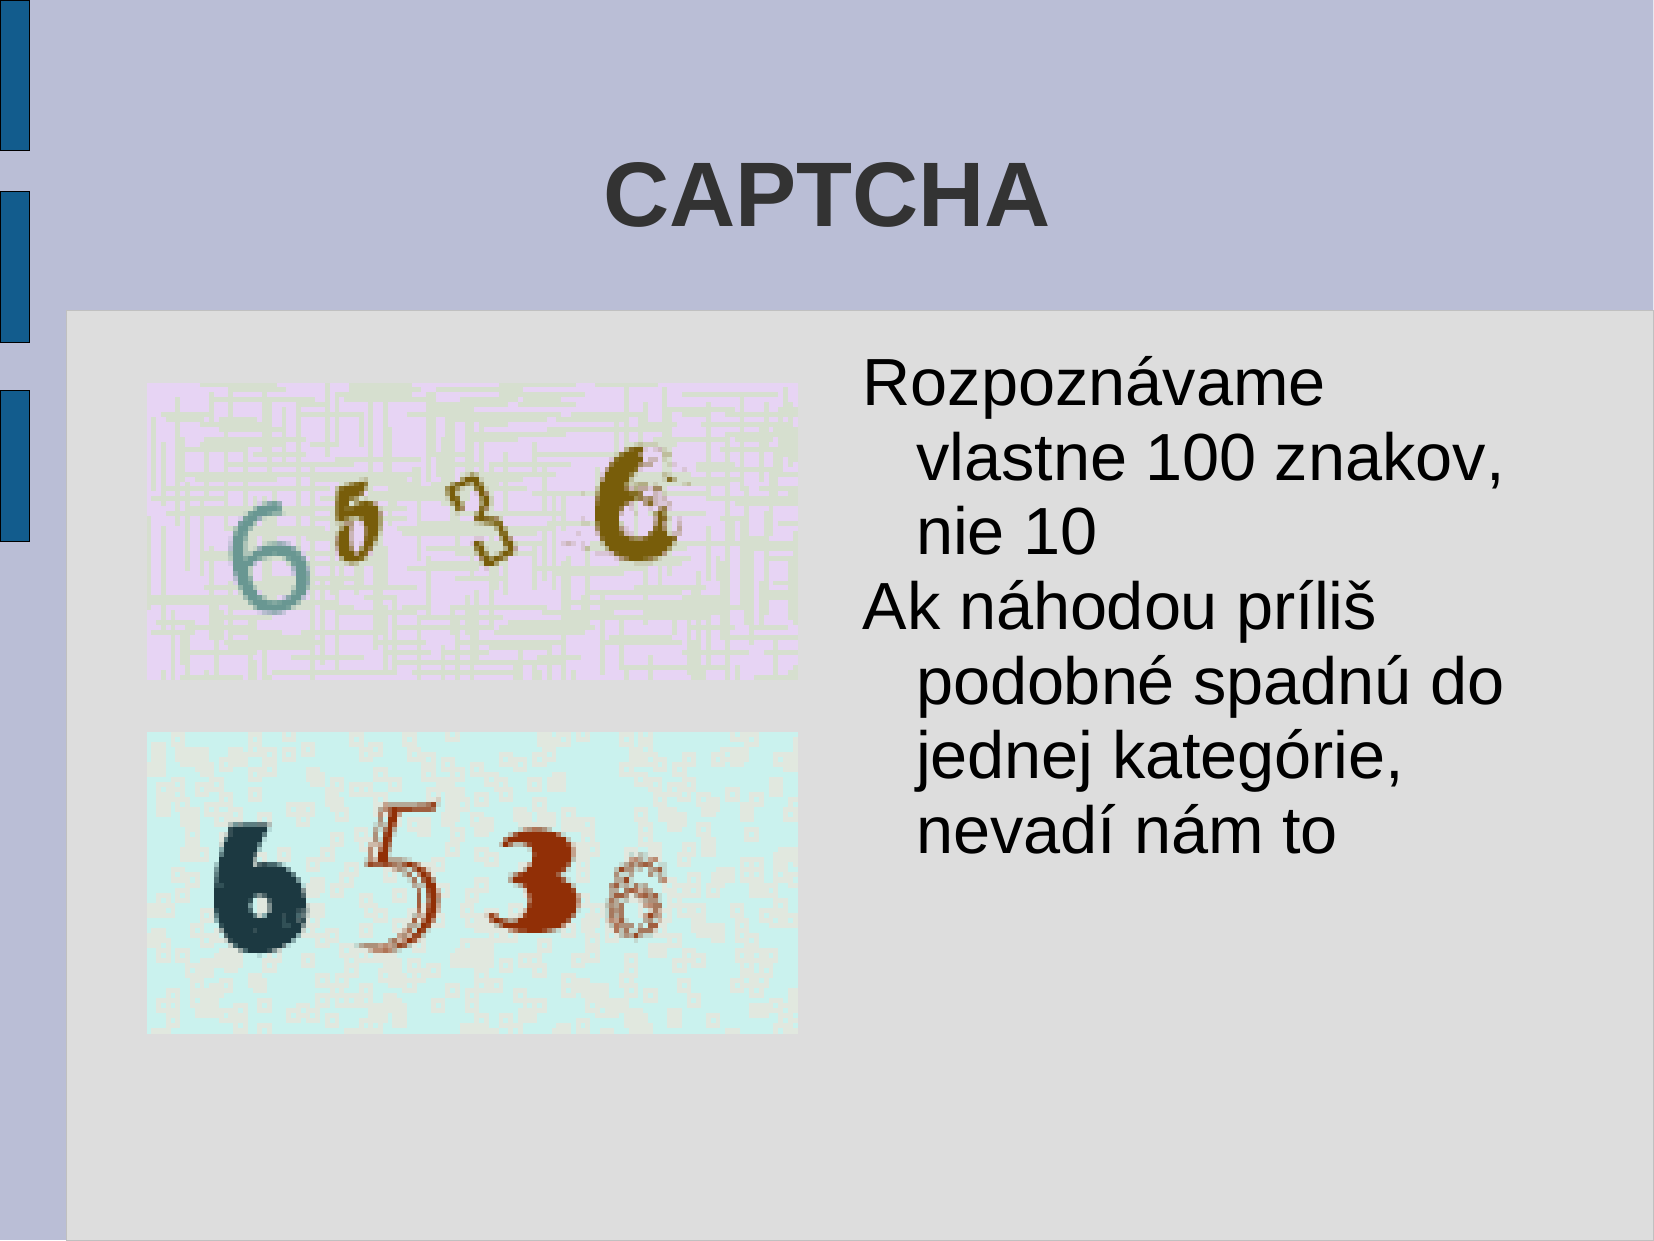

# CAPTCHA
Rozpoznávame vlastne 100 znakov, nie 10
Ak náhodou príliš podobné spadnú do jednej kategórie, nevadí nám to